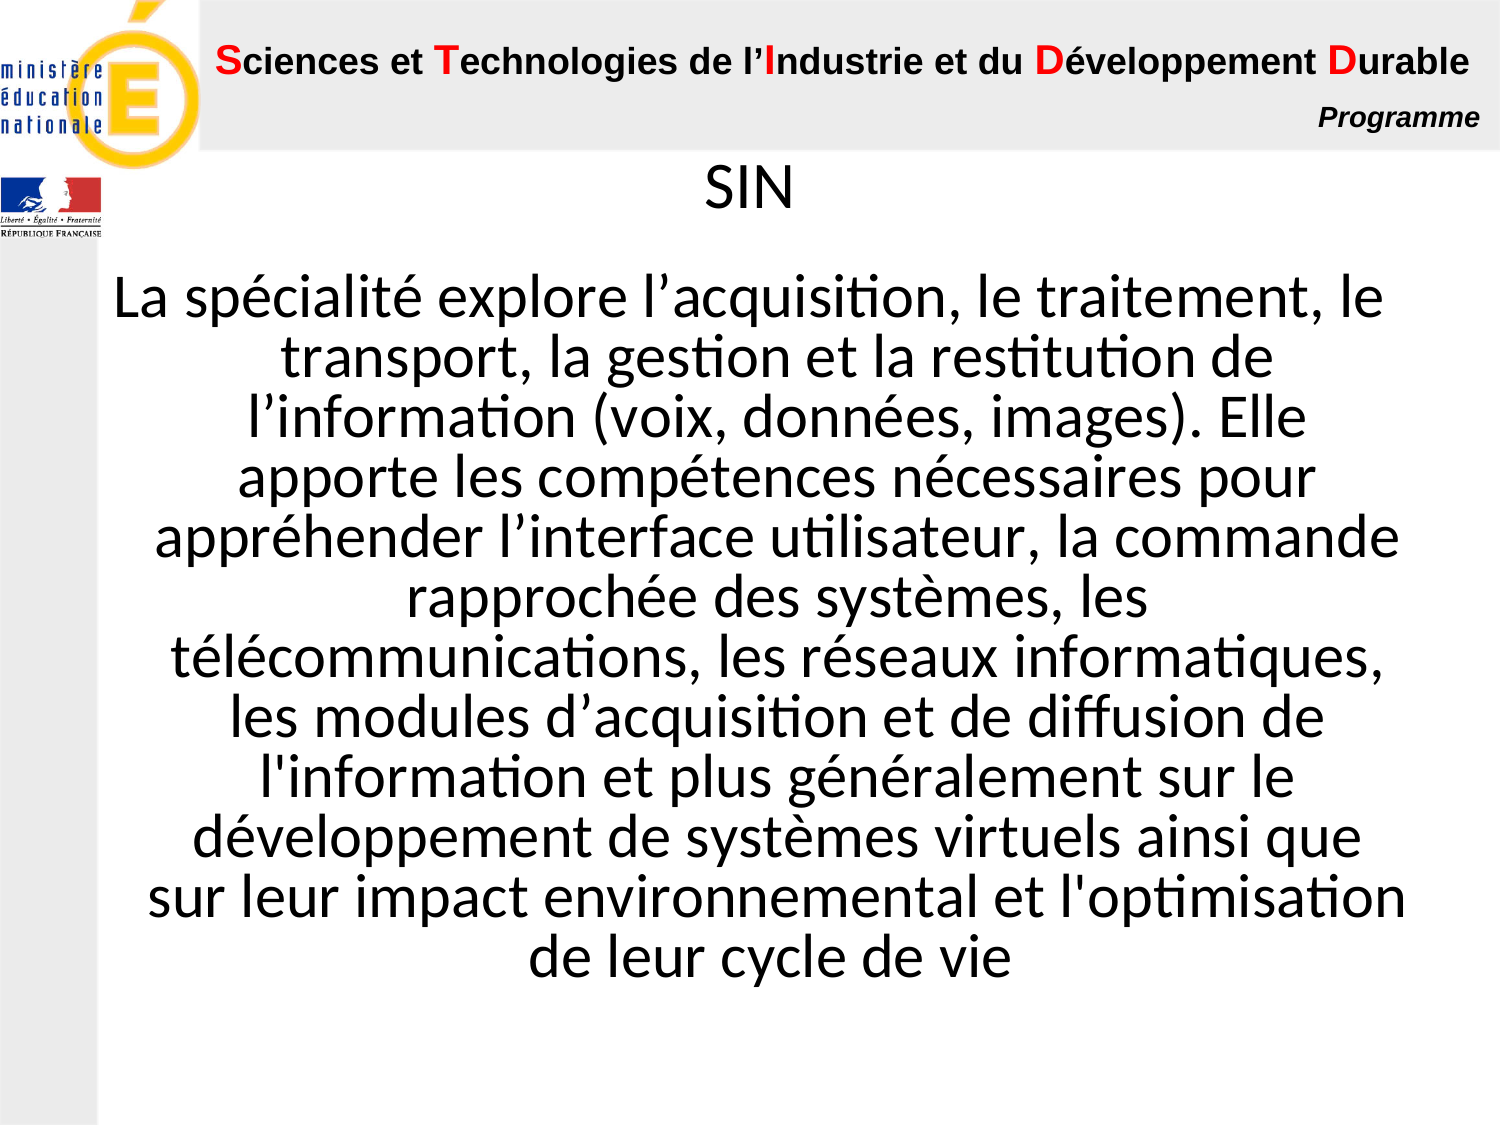

# SIN
La spécialité explore l’acquisition, le traitement, le transport, la gestion et la restitution de l’information (voix, données, images). Elle apporte les compétences nécessaires pour appréhender l’interface utilisateur, la commande rapprochée des systèmes, les télécommunications, les réseaux informatiques, les modules d’acquisition et de diffusion de l'information et plus généralement sur le développement de systèmes virtuels ainsi que sur leur impact environnemental et l'optimisation de leur cycle de vie